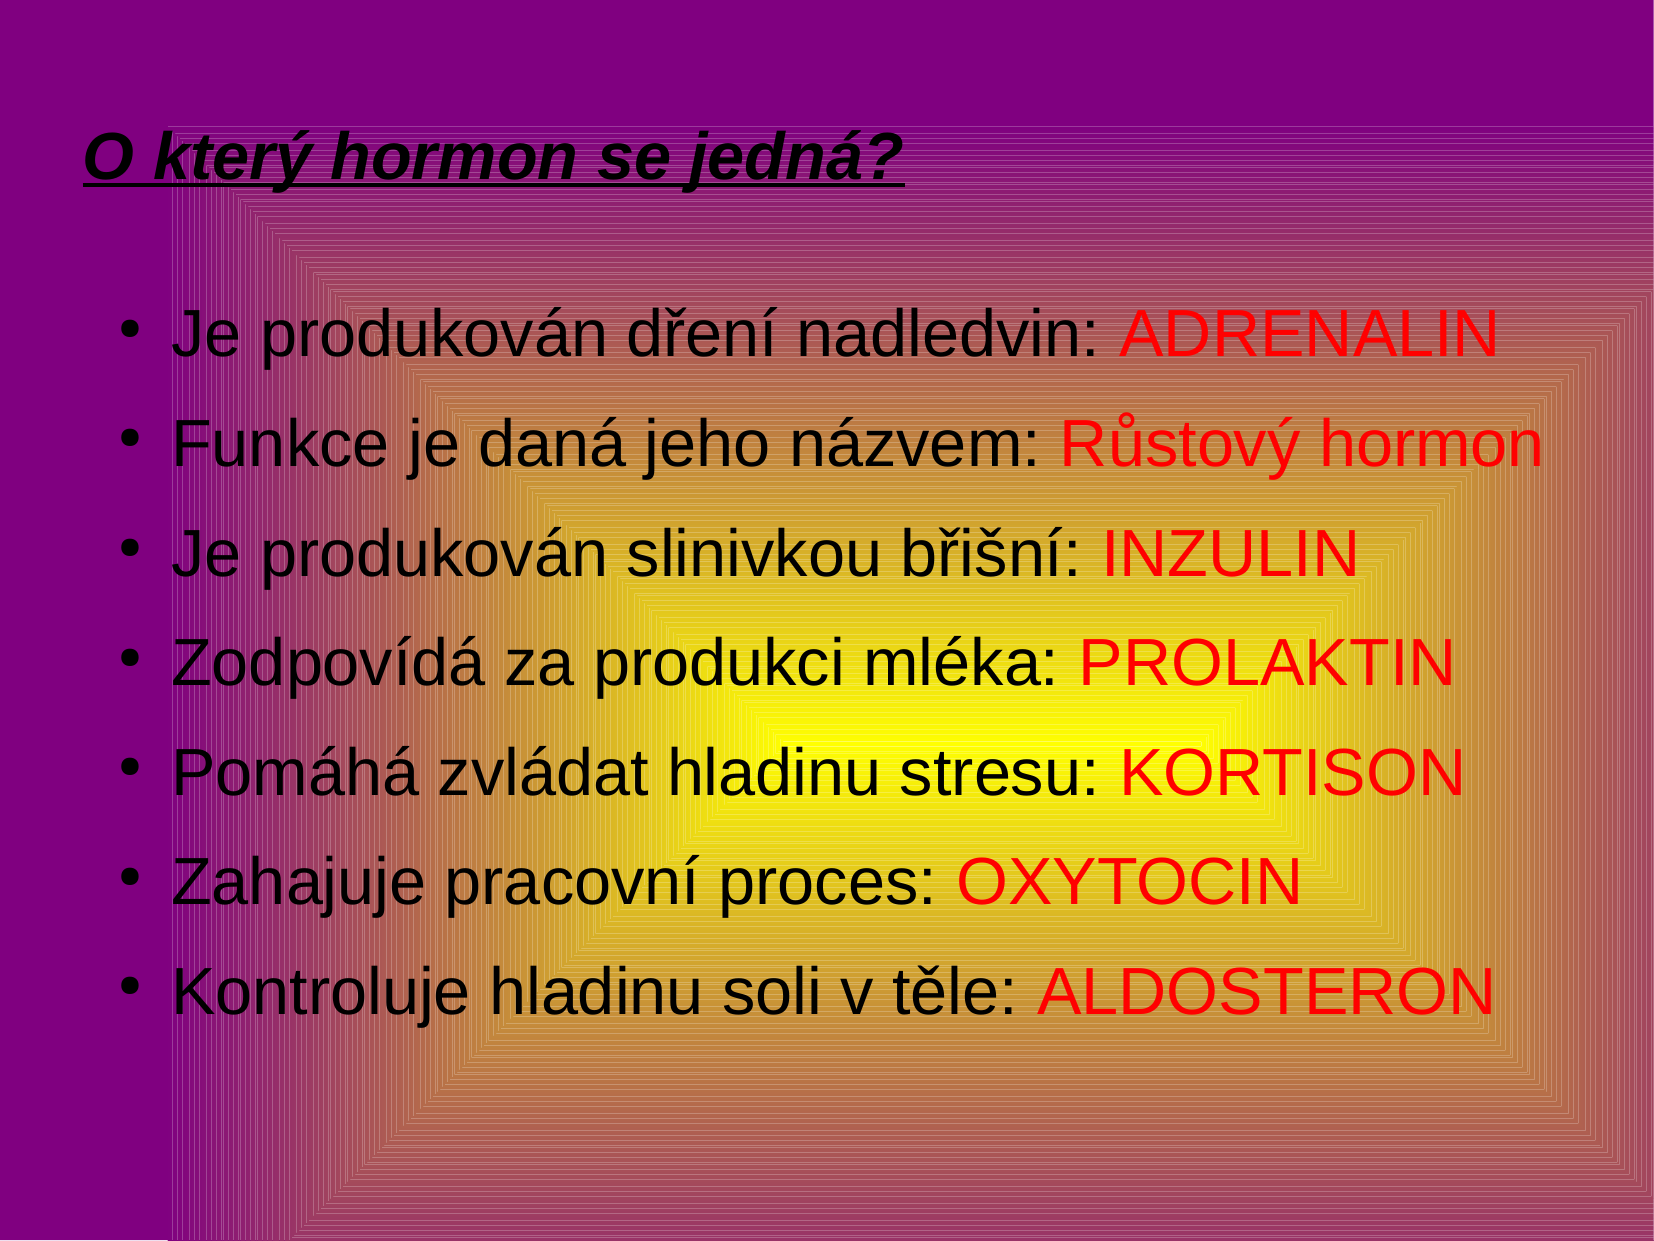

# O který hormon se jedná?
Je produkován dření nadledvin: ADRENALIN
Funkce je daná jeho názvem: Růstový hormon
Je produkován slinivkou břišní: INZULIN
Zodpovídá za produkci mléka: PROLAKTIN
Pomáhá zvládat hladinu stresu: KORTISON
Zahajuje pracovní proces: OXYTOCIN
Kontroluje hladinu soli v těle: ALDOSTERON